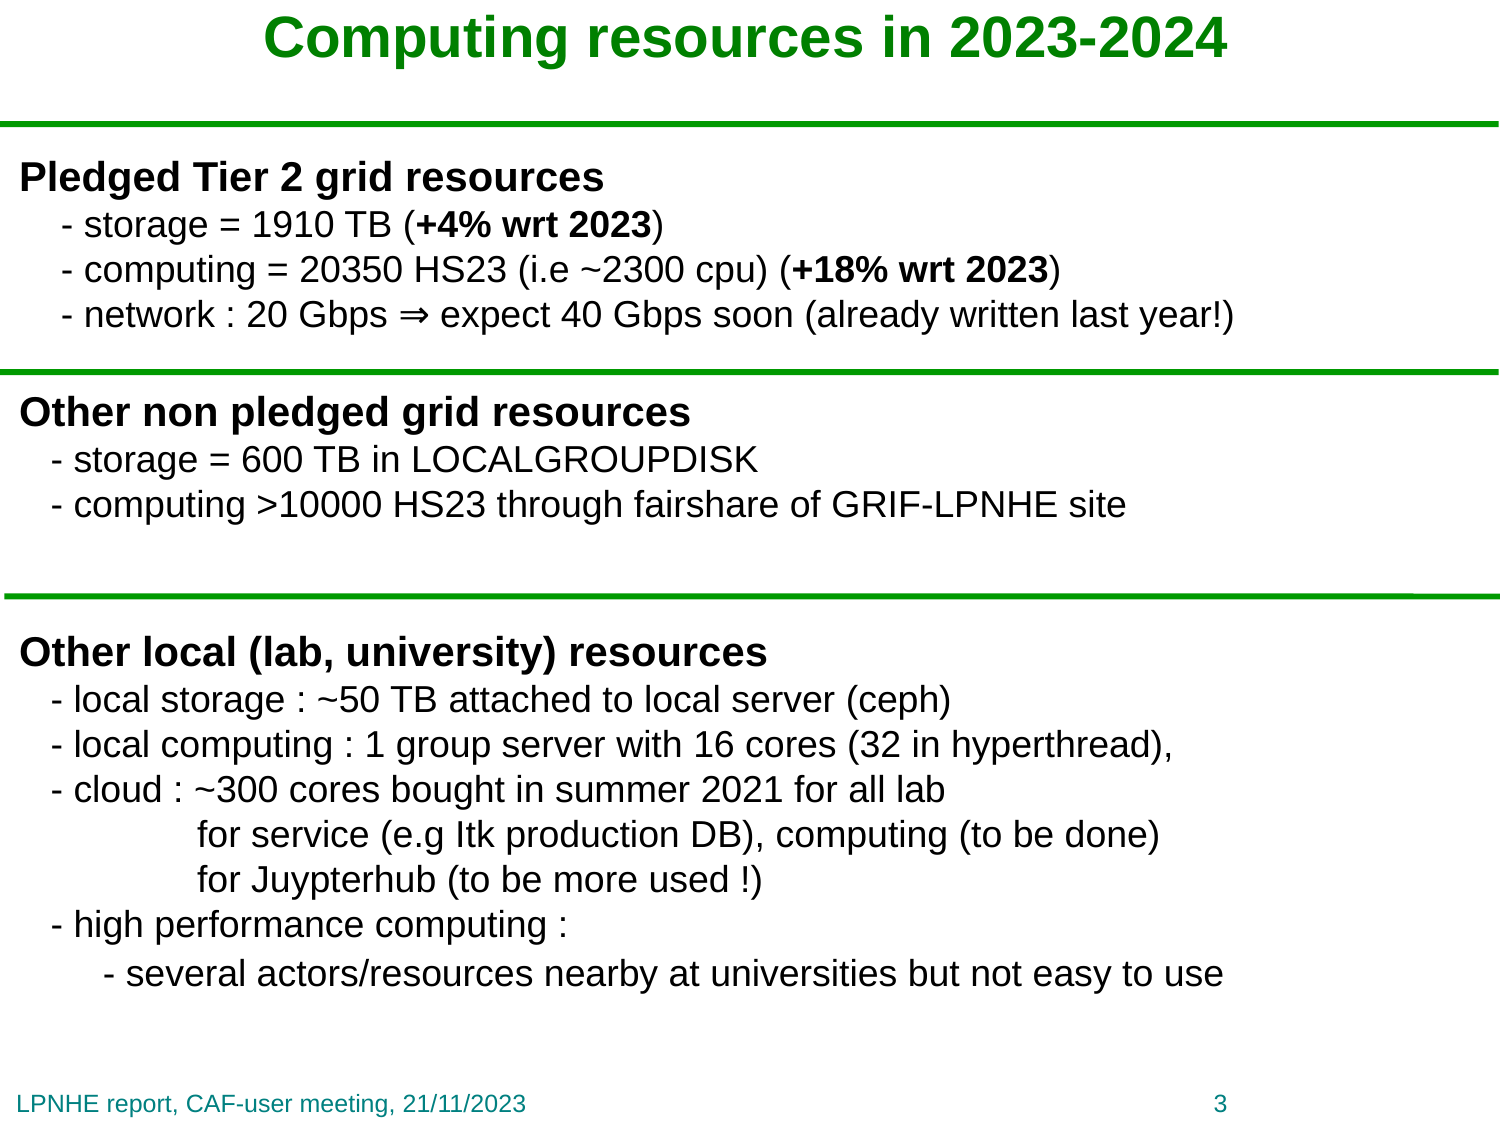

Computing resources in 2023-2024
Pledged Tier 2 grid resources
 - storage = 1910 TB (+4% wrt 2023)
 - computing = 20350 HS23 (i.e ~2300 cpu) (+18% wrt 2023)
 - network : 20 Gbps ⇒ expect 40 Gbps soon (already written last year!)
Other non pledged grid resources
 - storage = 600 TB in LOCALGROUPDISK
 - computing >10000 HS23 through fairshare of GRIF-LPNHE site
Other local (lab, university) resources
 - local storage : ~50 TB attached to local server (ceph)
 - local computing : 1 group server with 16 cores (32 in hyperthread),
 - cloud : ~300 cores bought in summer 2021 for all lab
 for service (e.g Itk production DB), computing (to be done)
 for Juypterhub (to be more used !)
 - high performance computing :
 - several actors/resources nearby at universities but not easy to use